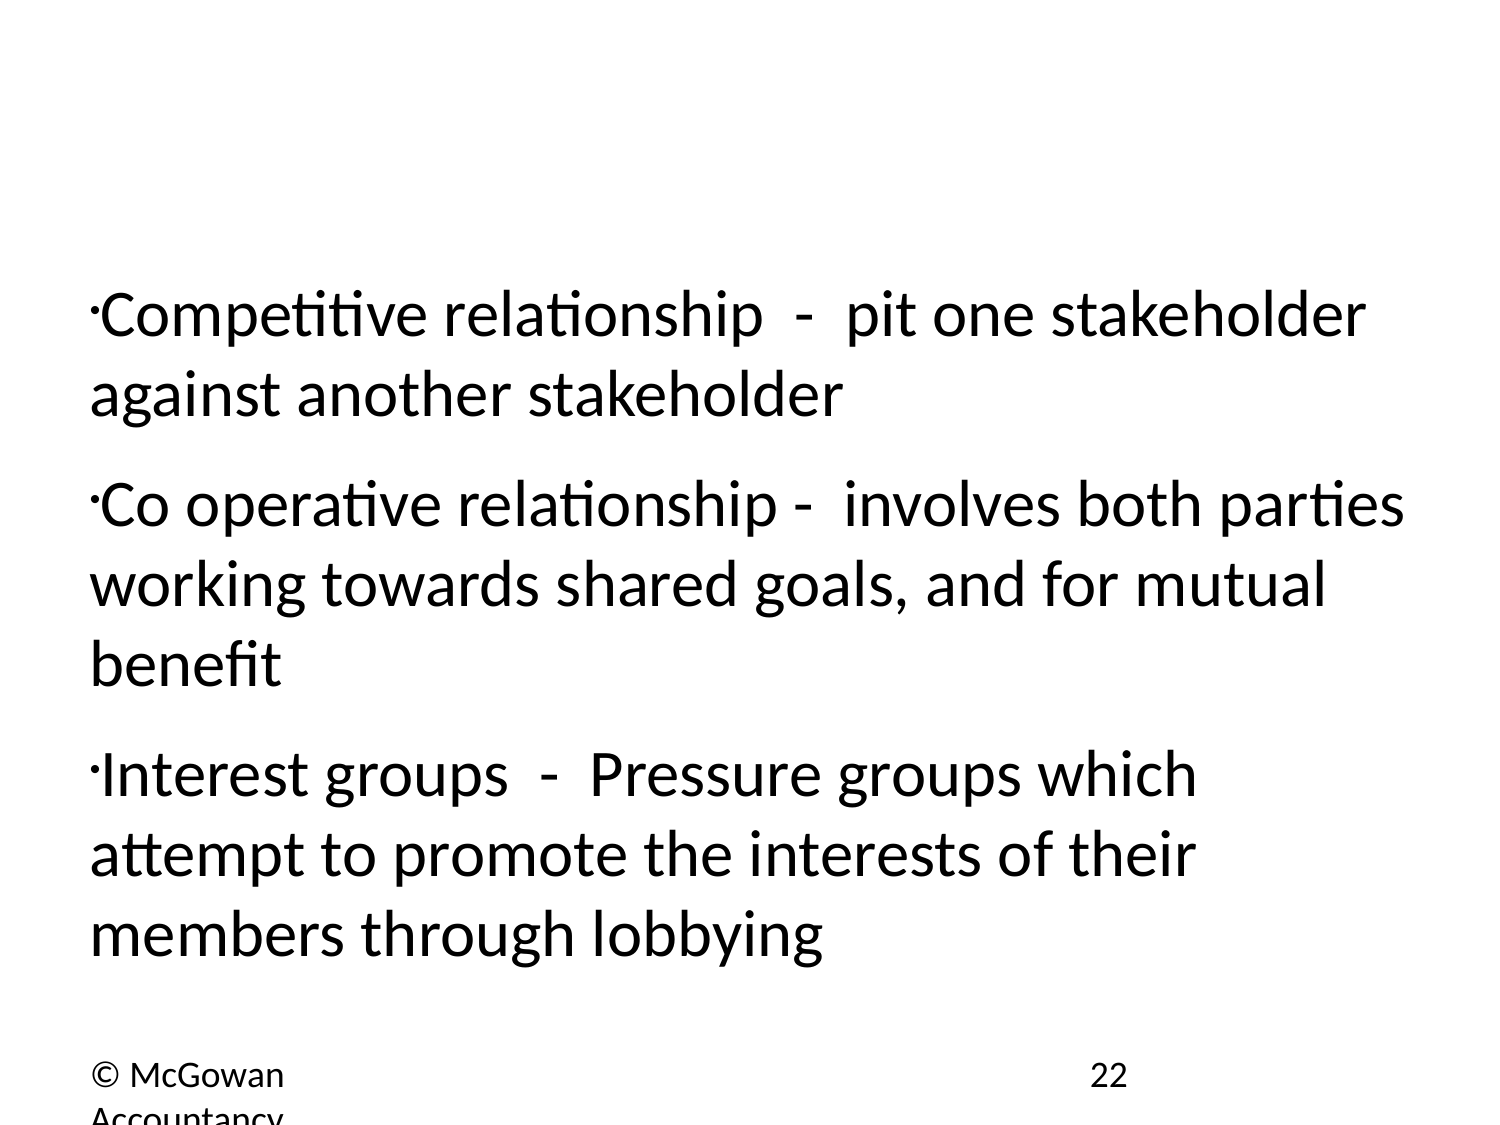

#
Competitive relationship - pit one stakeholder against another stakeholder
Co operative relationship - involves both parties working towards shared goals, and for mutual benefit
Interest groups - Pressure groups which attempt to promote the interests of their members through lobbying
© McGowan Accountancy Services
22